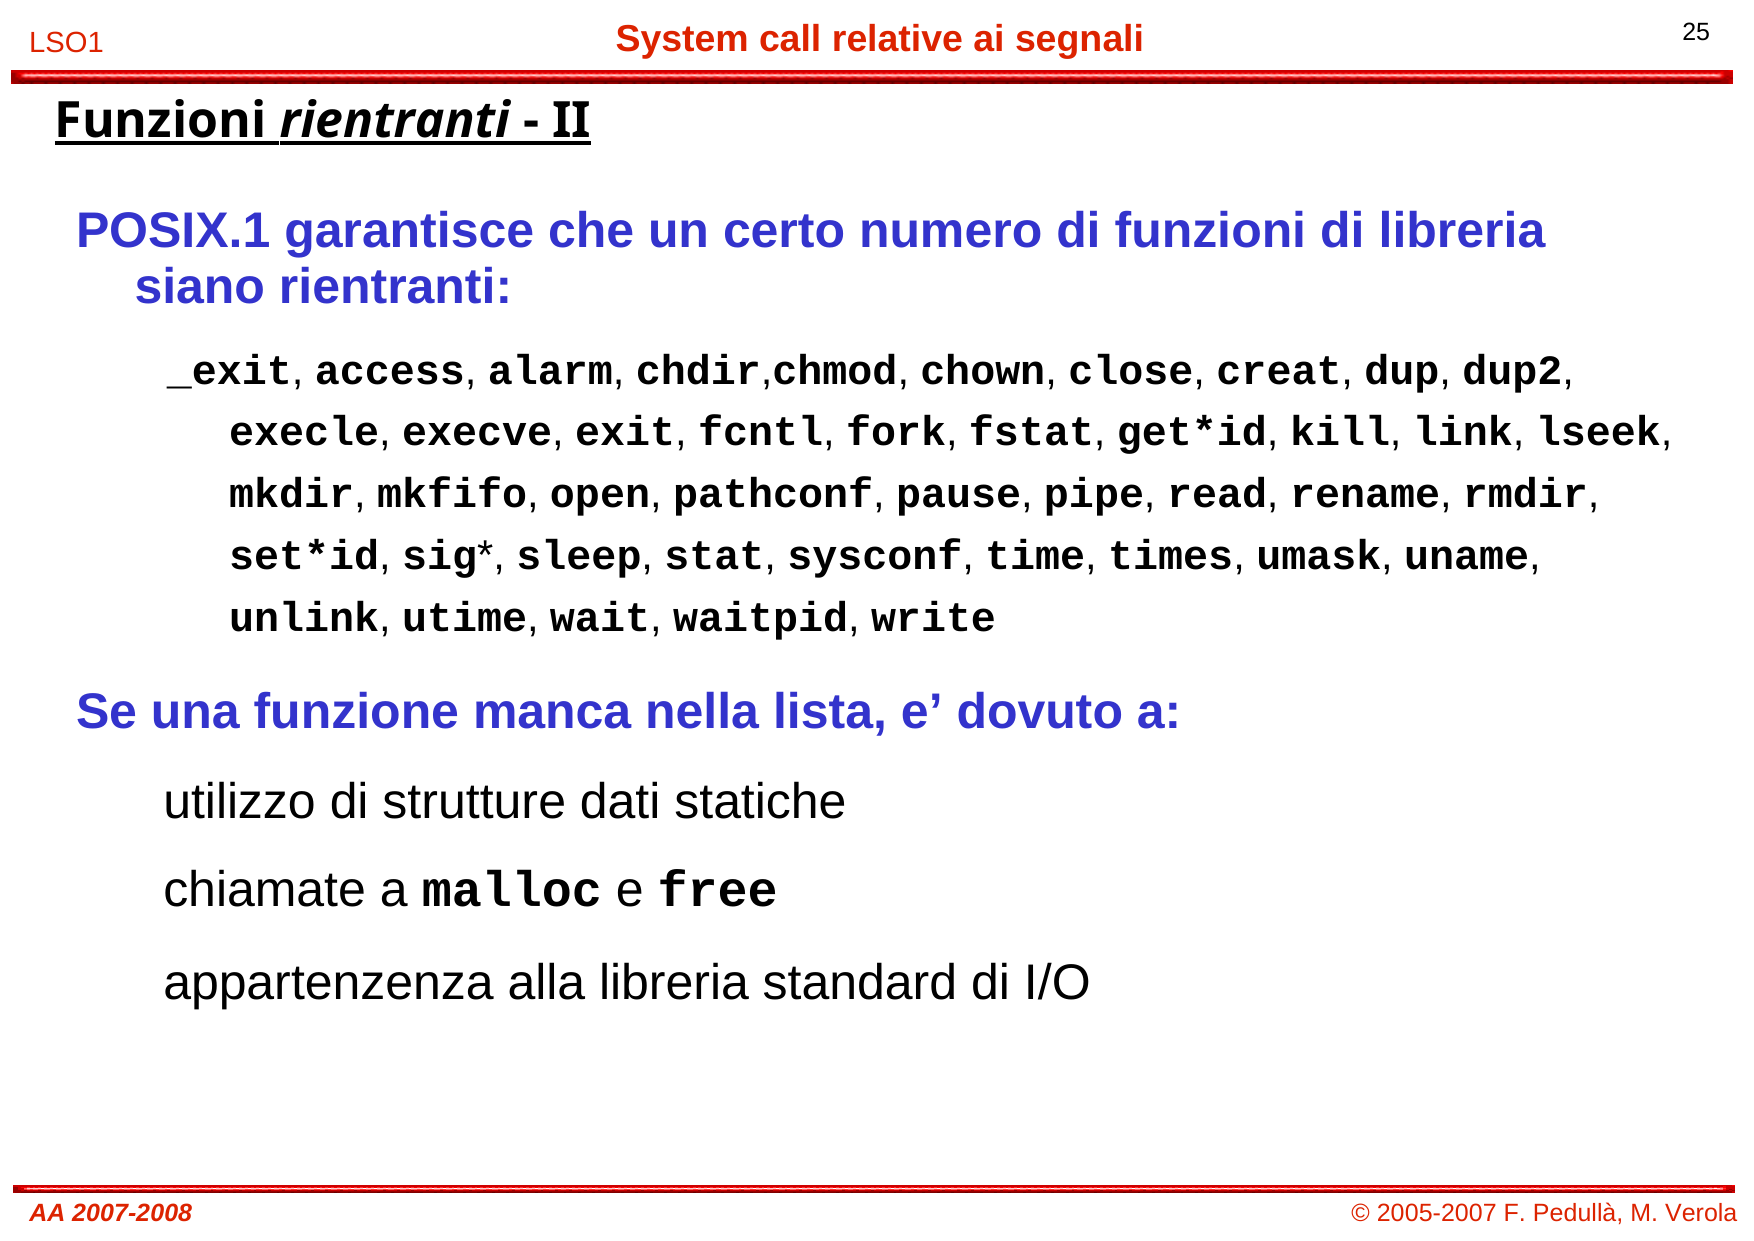

# Funzioni rientranti - II
POSIX.1 garantisce che un certo numero di funzioni di libreria siano rientranti:
_exit, access, alarm, chdir,chmod, chown, close, creat, dup, dup2, execle, execve, exit, fcntl, fork, fstat, get*id, kill, link, lseek, mkdir, mkfifo, open, pathconf, pause, pipe, read, rename, rmdir, set*id, sig*, sleep, stat, sysconf, time, times, umask, uname, unlink, utime, wait, waitpid, write
Se una funzione manca nella lista, e’ dovuto a:
utilizzo di strutture dati statiche
chiamate a malloc e free
appartenzenza alla libreria standard di I/O